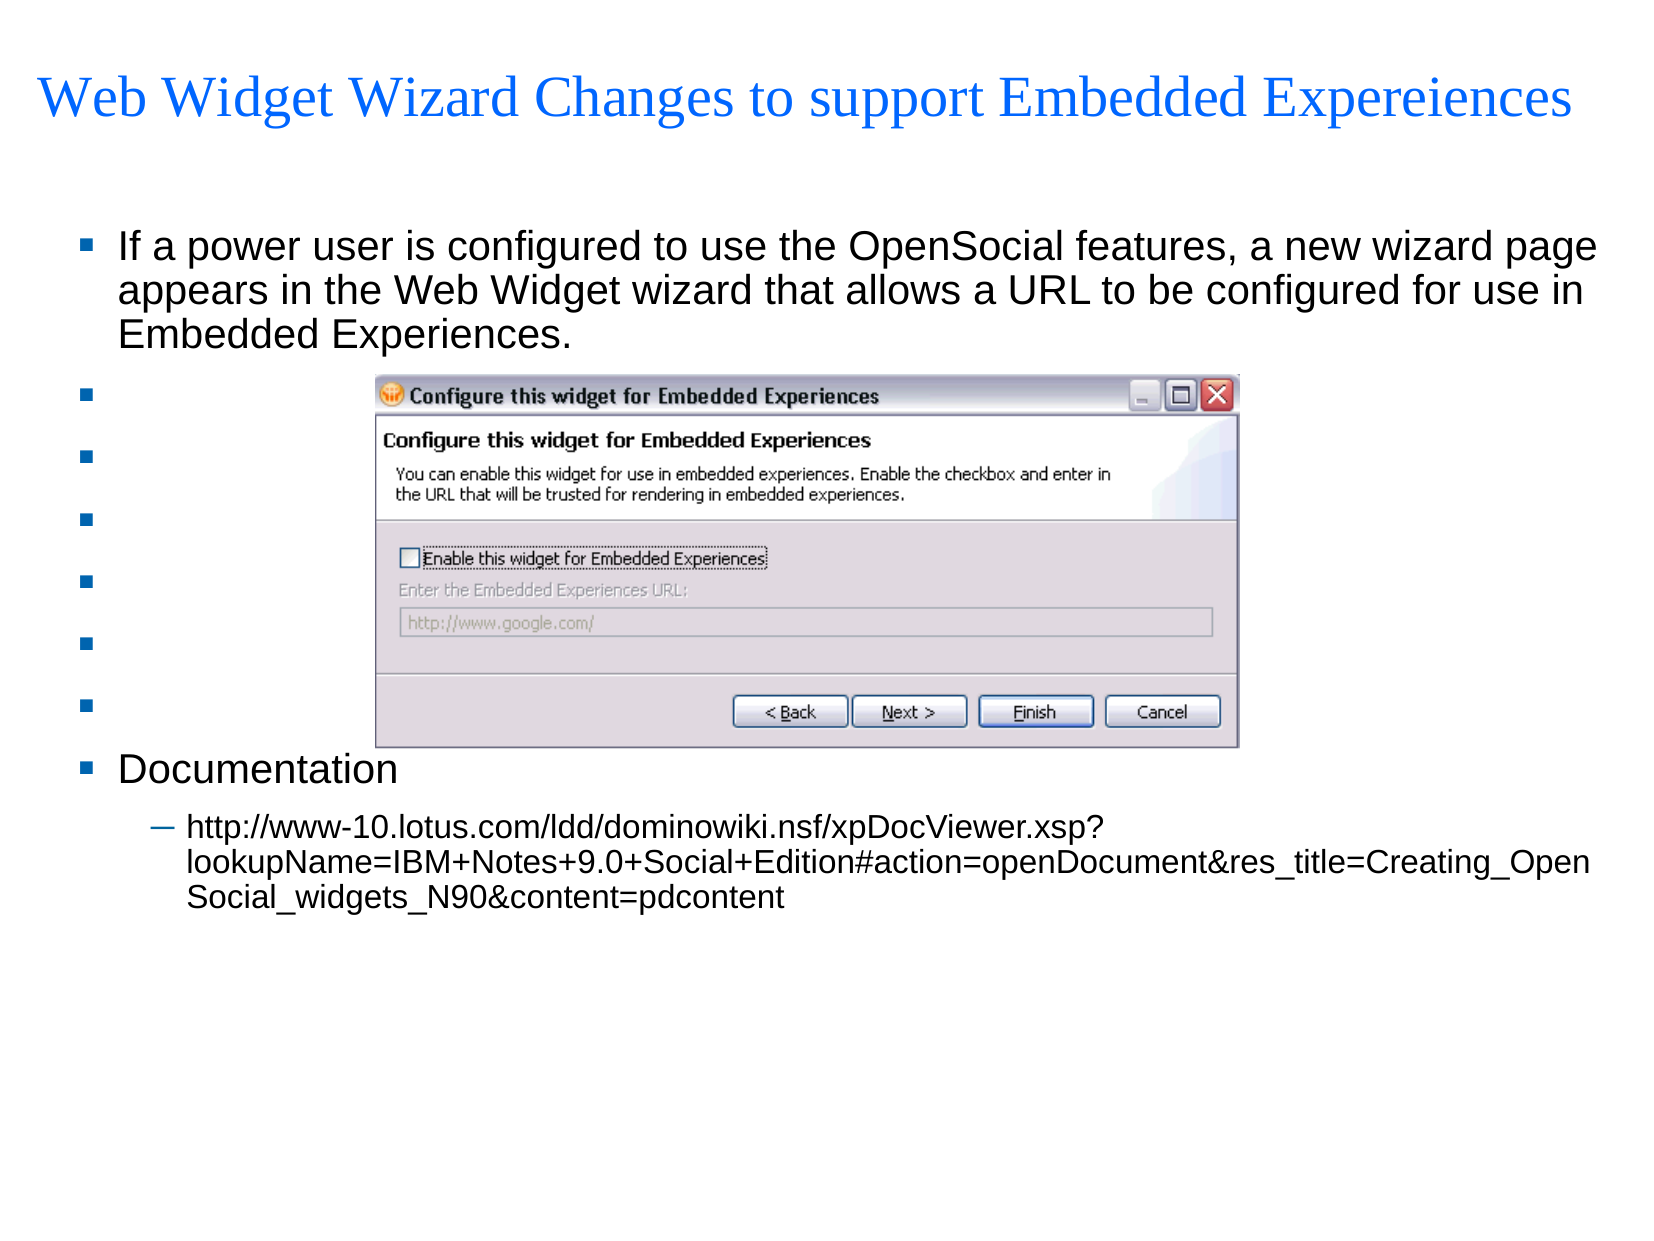

Web Widget Wizard Changes to support Embedded Expereiences
# If a power user is configured to use the OpenSocial features, a new wizard page appears in the Web Widget wizard that allows a URL to be configured for use in Embedded Experiences.
Documentation
http://www-10.lotus.com/ldd/dominowiki.nsf/xpDocViewer.xsp?lookupName=IBM+Notes+9.0+Social+Edition#action=openDocument&res_title=Creating_OpenSocial_widgets_N90&content=pdcontent
7